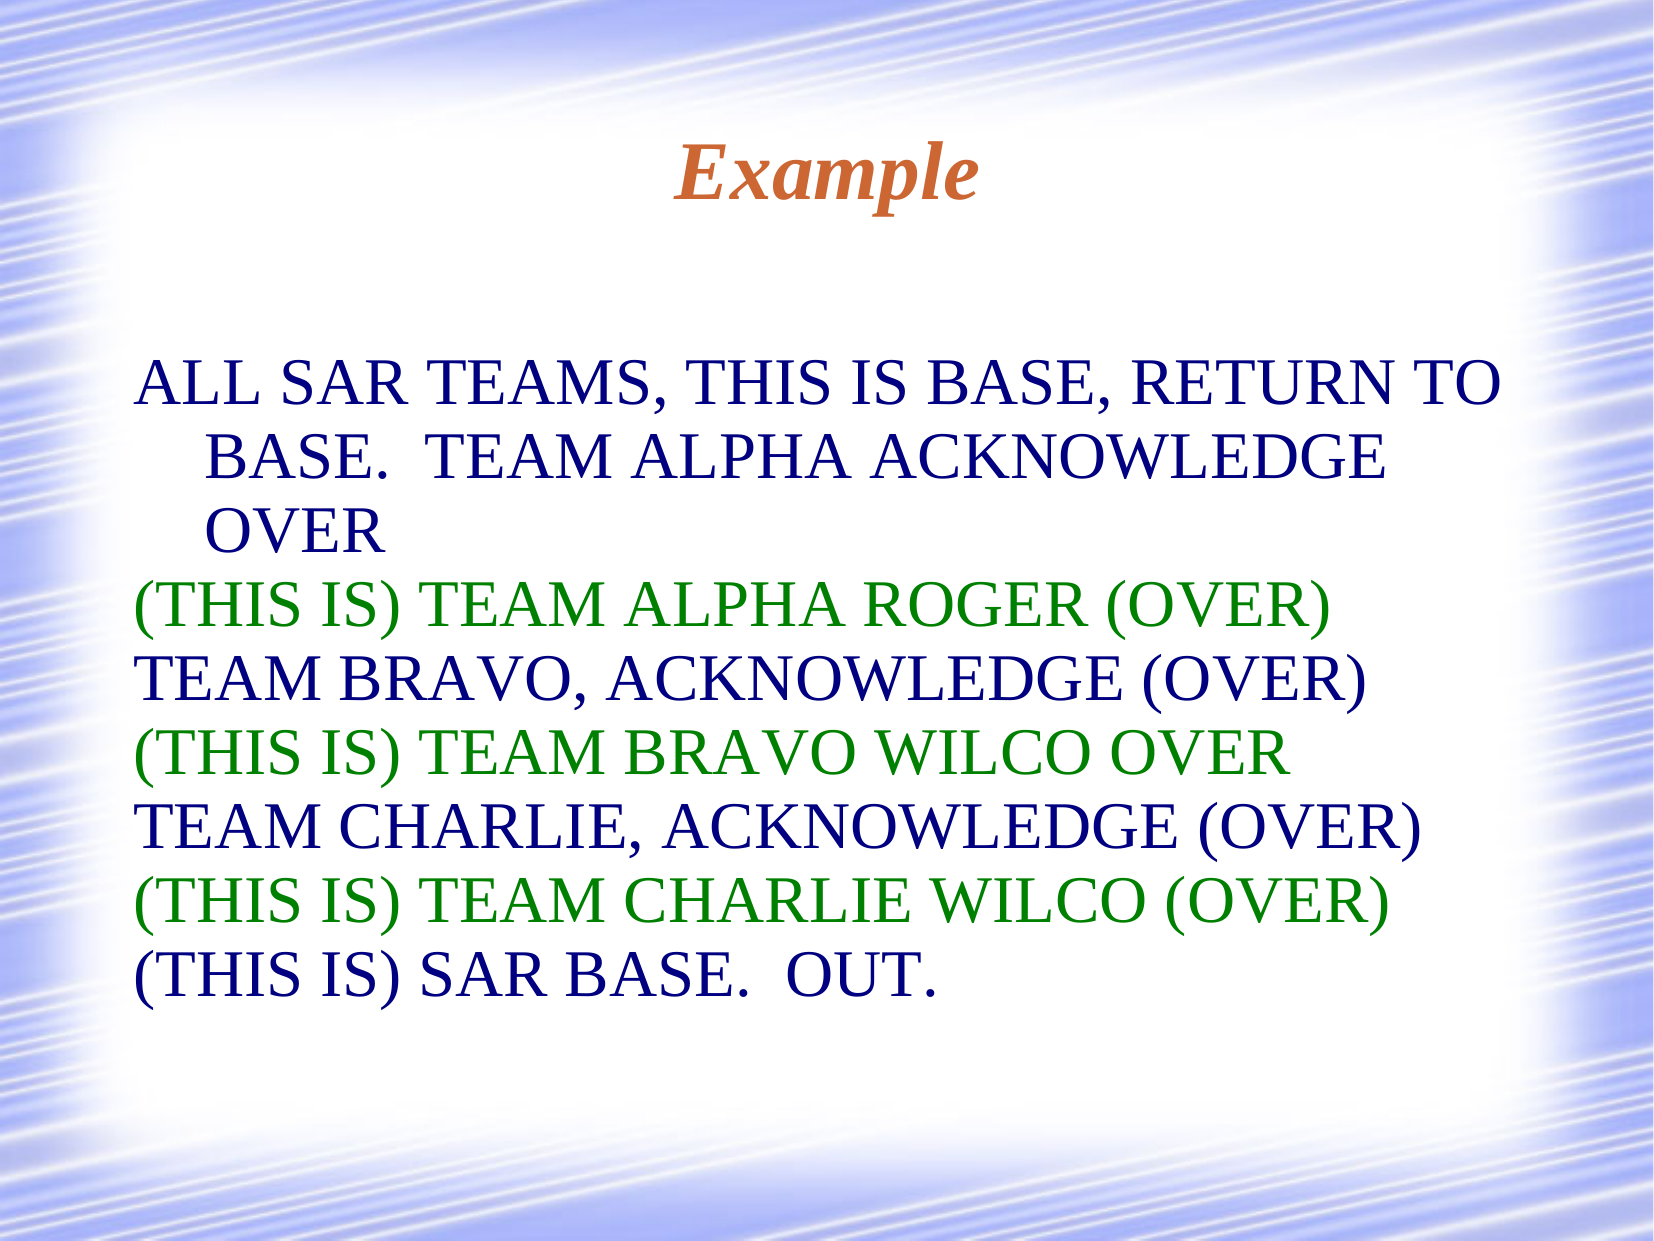

# Example
ALL SAR TEAMS, THIS IS BASE, RETURN TO BASE. TEAM ALPHA ACKNOWLEDGE OVER
(THIS IS) TEAM ALPHA ROGER (OVER)
TEAM BRAVO, ACKNOWLEDGE (OVER)
(THIS IS) TEAM BRAVO WILCO OVER
TEAM CHARLIE, ACKNOWLEDGE (OVER)
(THIS IS) TEAM CHARLIE WILCO (OVER)
(THIS IS) SAR BASE. OUT.